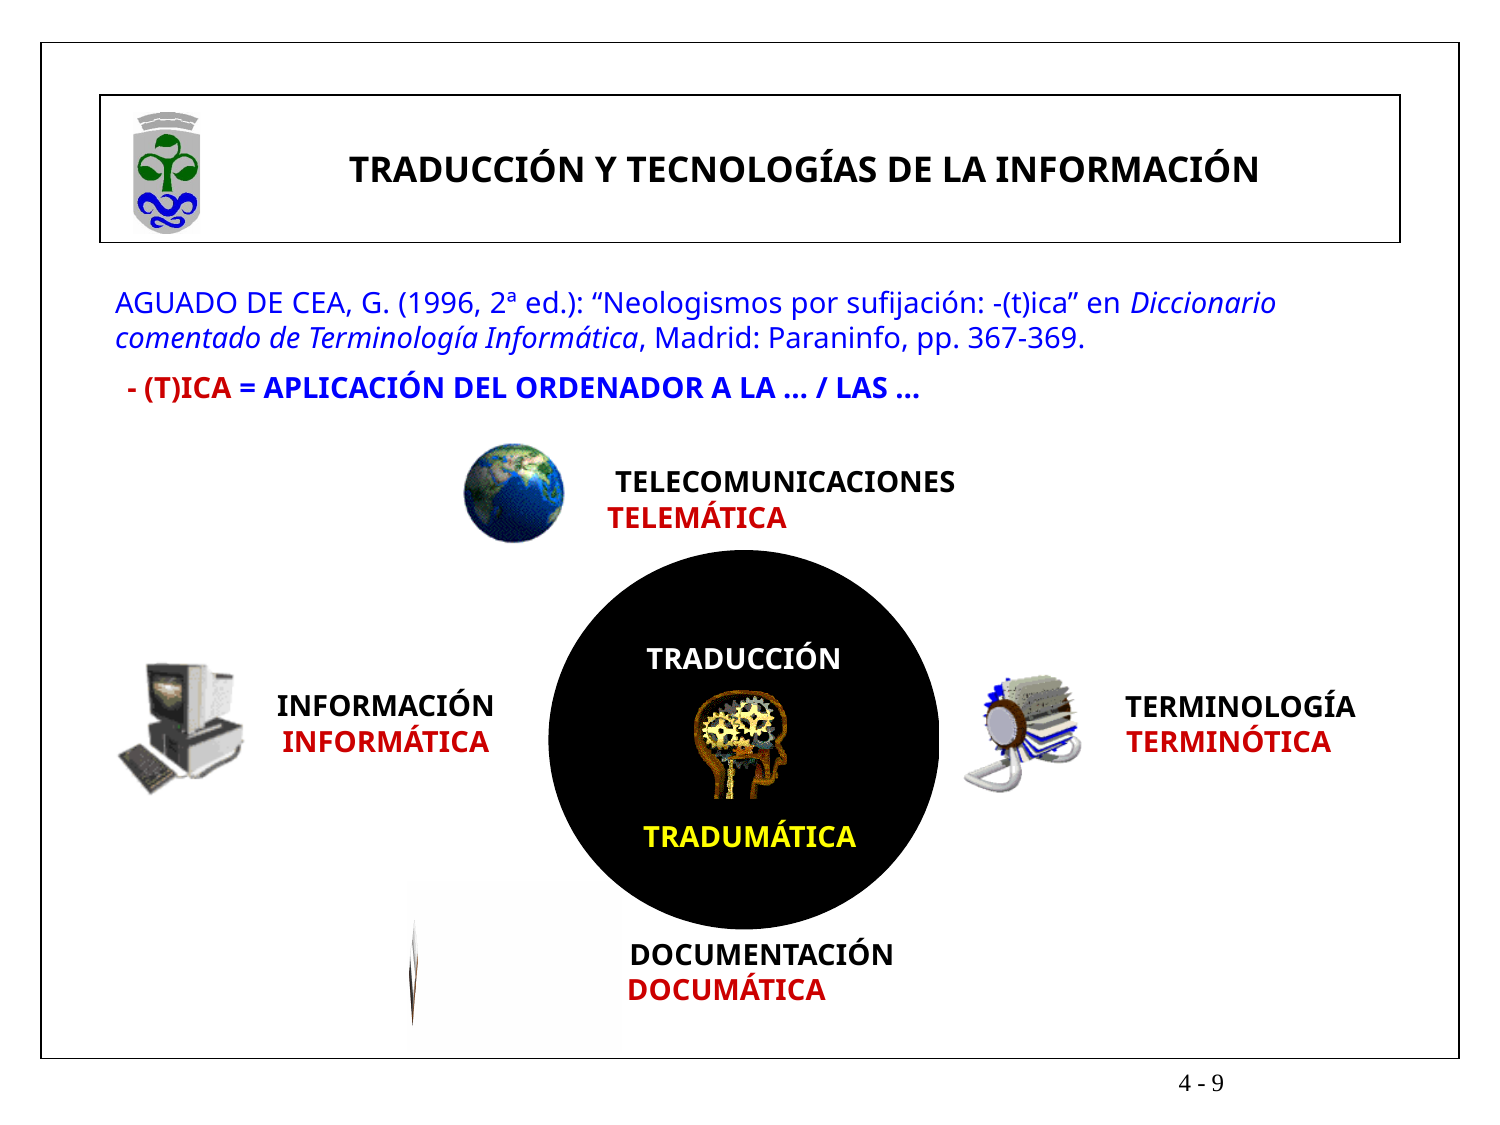

TRADUCCIÓN Y TECNOLOGÍAS DE LA INFORMACIÓN
AGUADO DE CEA, G. (1996, 2ª ed.): “Neologismos por sufijación: -(t)ica” en Diccionario comentado de Terminología Informática, Madrid: Paraninfo, pp. 367-369.
- (T)ICA = APLICACIÓN DEL ORDENADOR A LA … / LAS …
TELECOMUNICACIONES
TELEMÁTICA
TRADUCCIÓN
INFORMACIÓN
TERMINOLOGÍA
INFORMÁTICA
TERMINÓTICA
TRADUMÁTICA
DOCUMENTACIÓN
DOCUMÁTICA
1 - 9